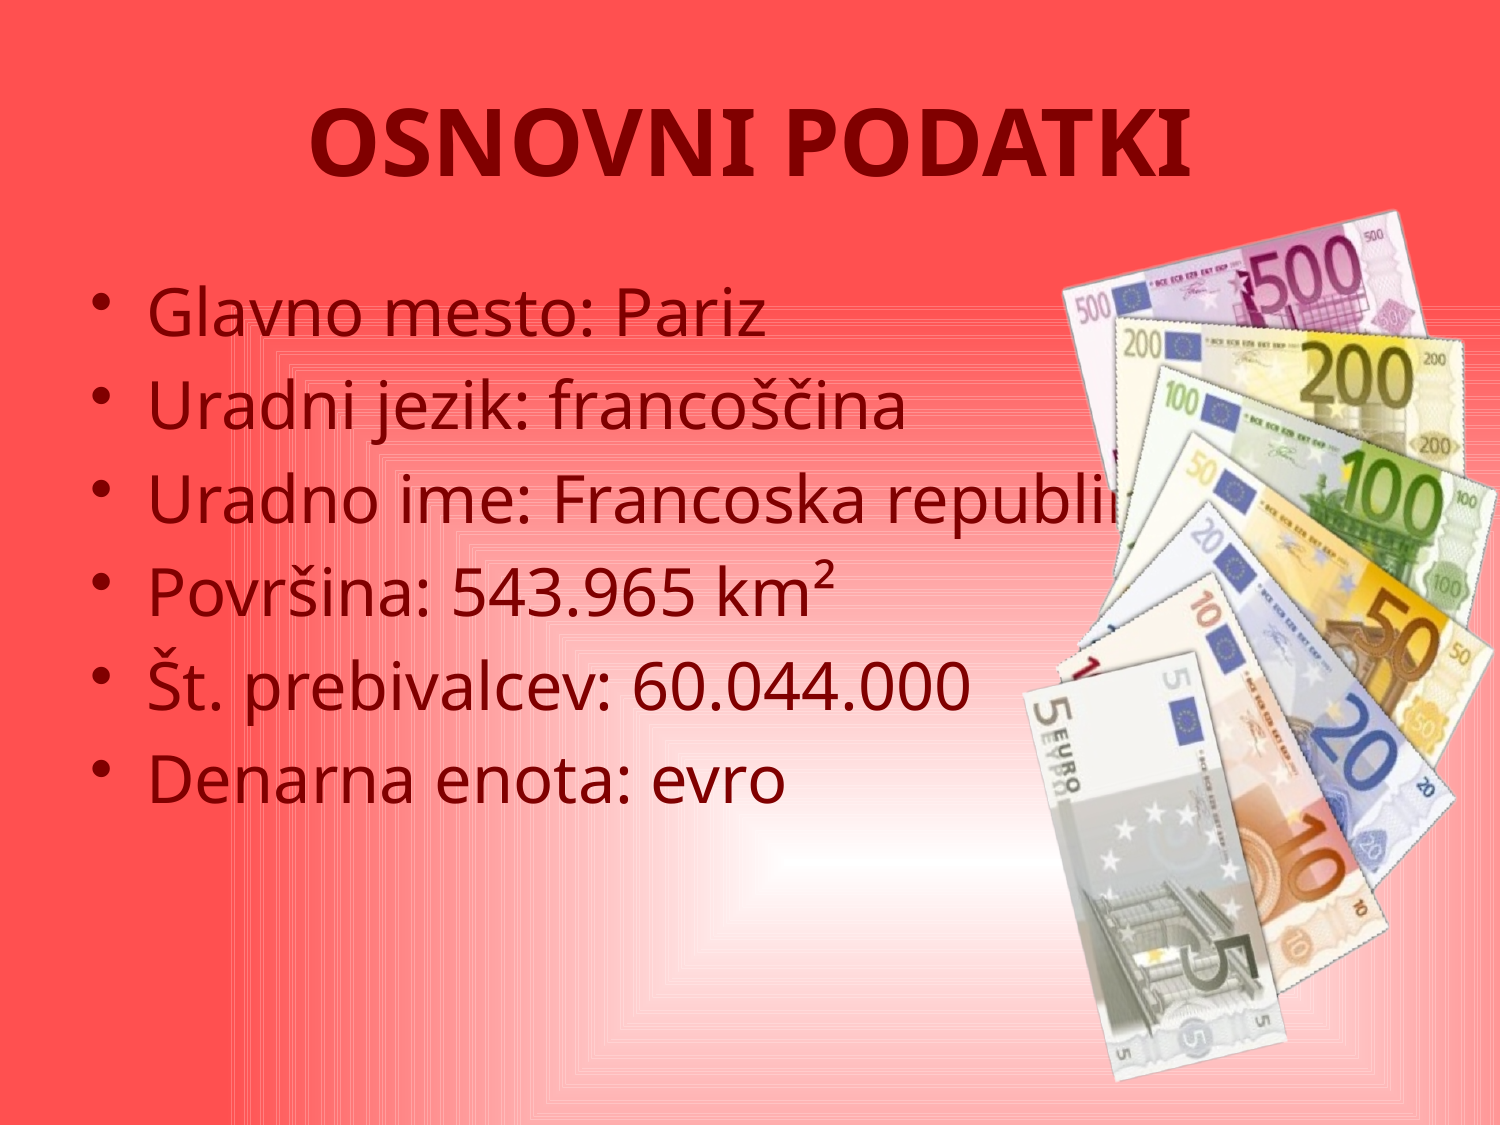

# OSNOVNI PODATKI
Glavno mesto: Pariz
Uradni jezik: francoščina
Uradno ime: Francoska republika
Površina: 543.965 km²
Št. prebivalcev: 60.044.000
Denarna enota: evro